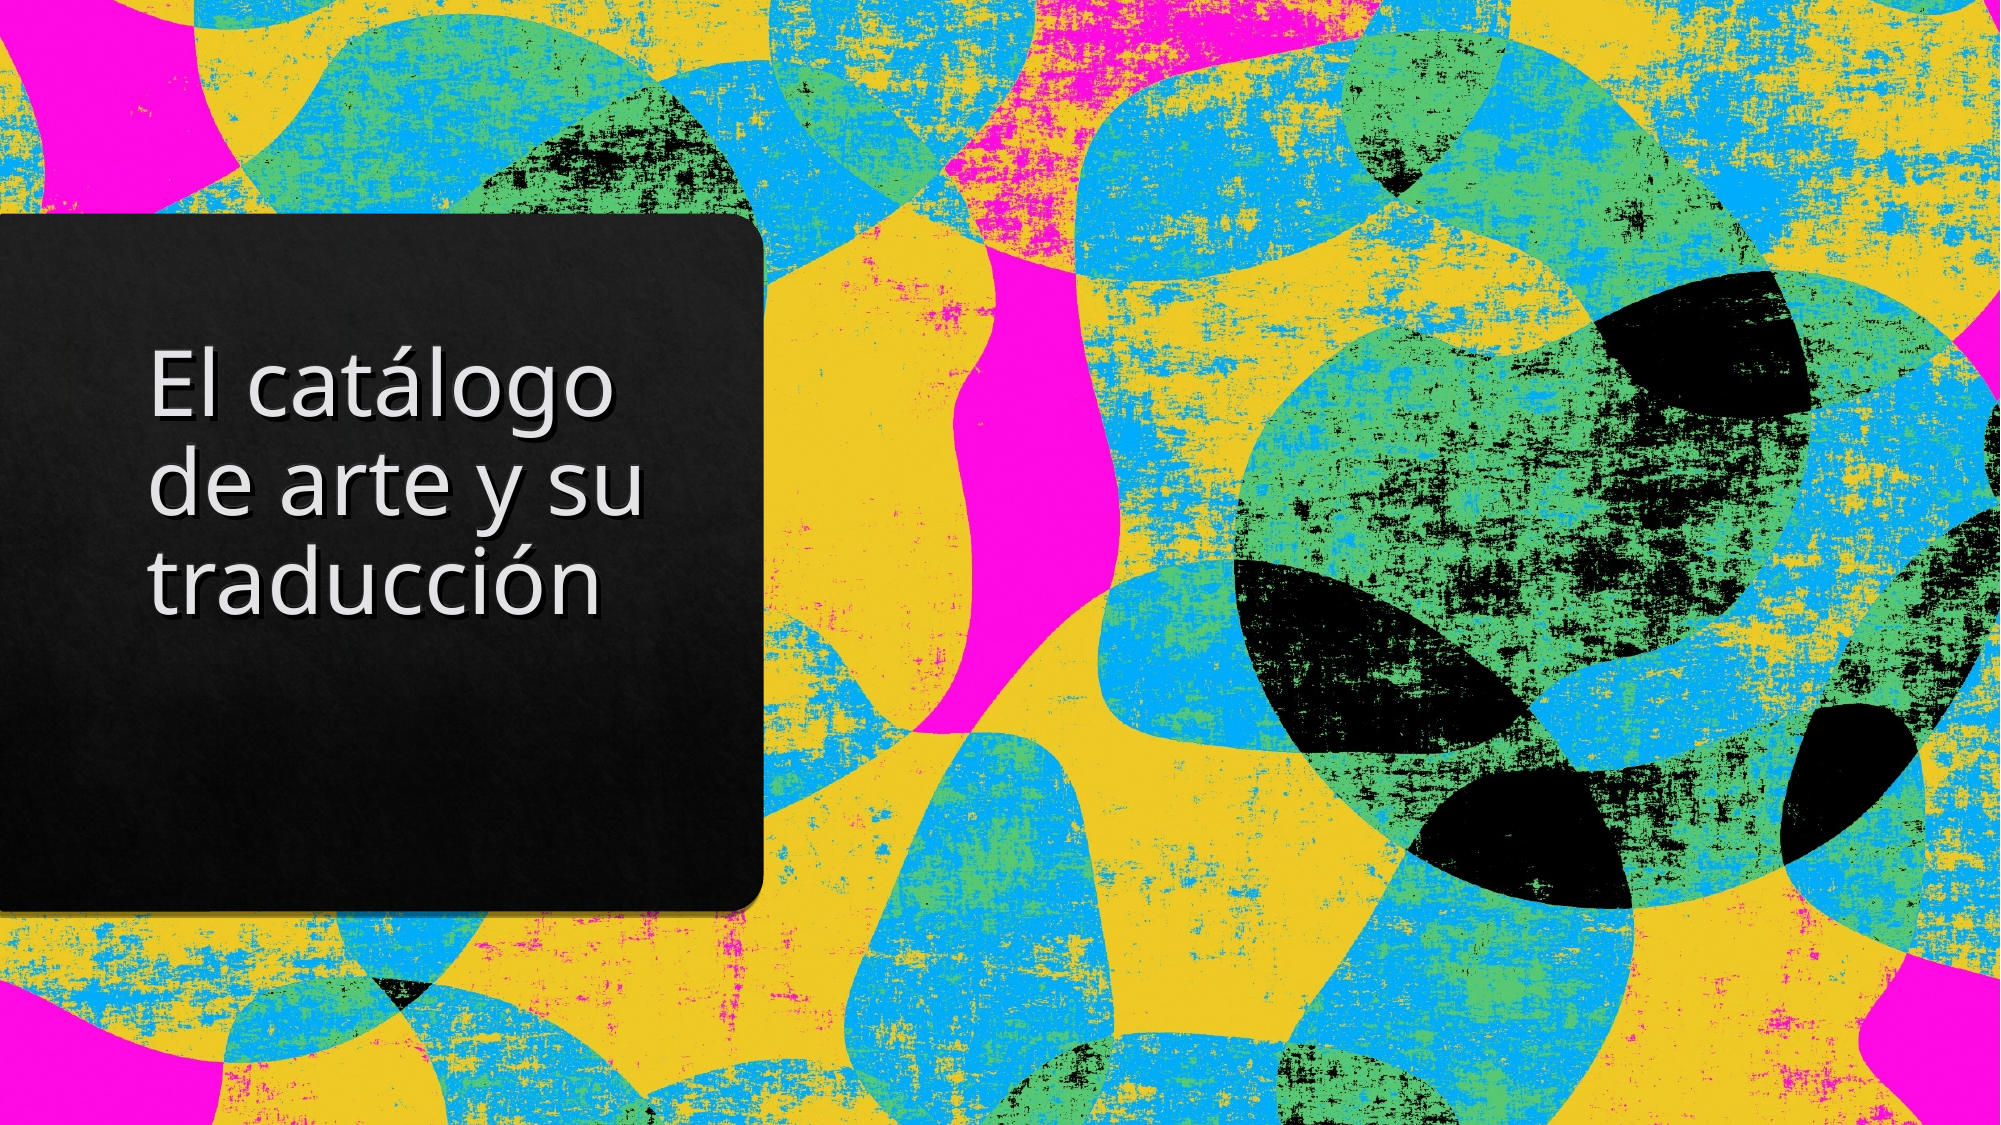

# El catálogo de arte y su traducción